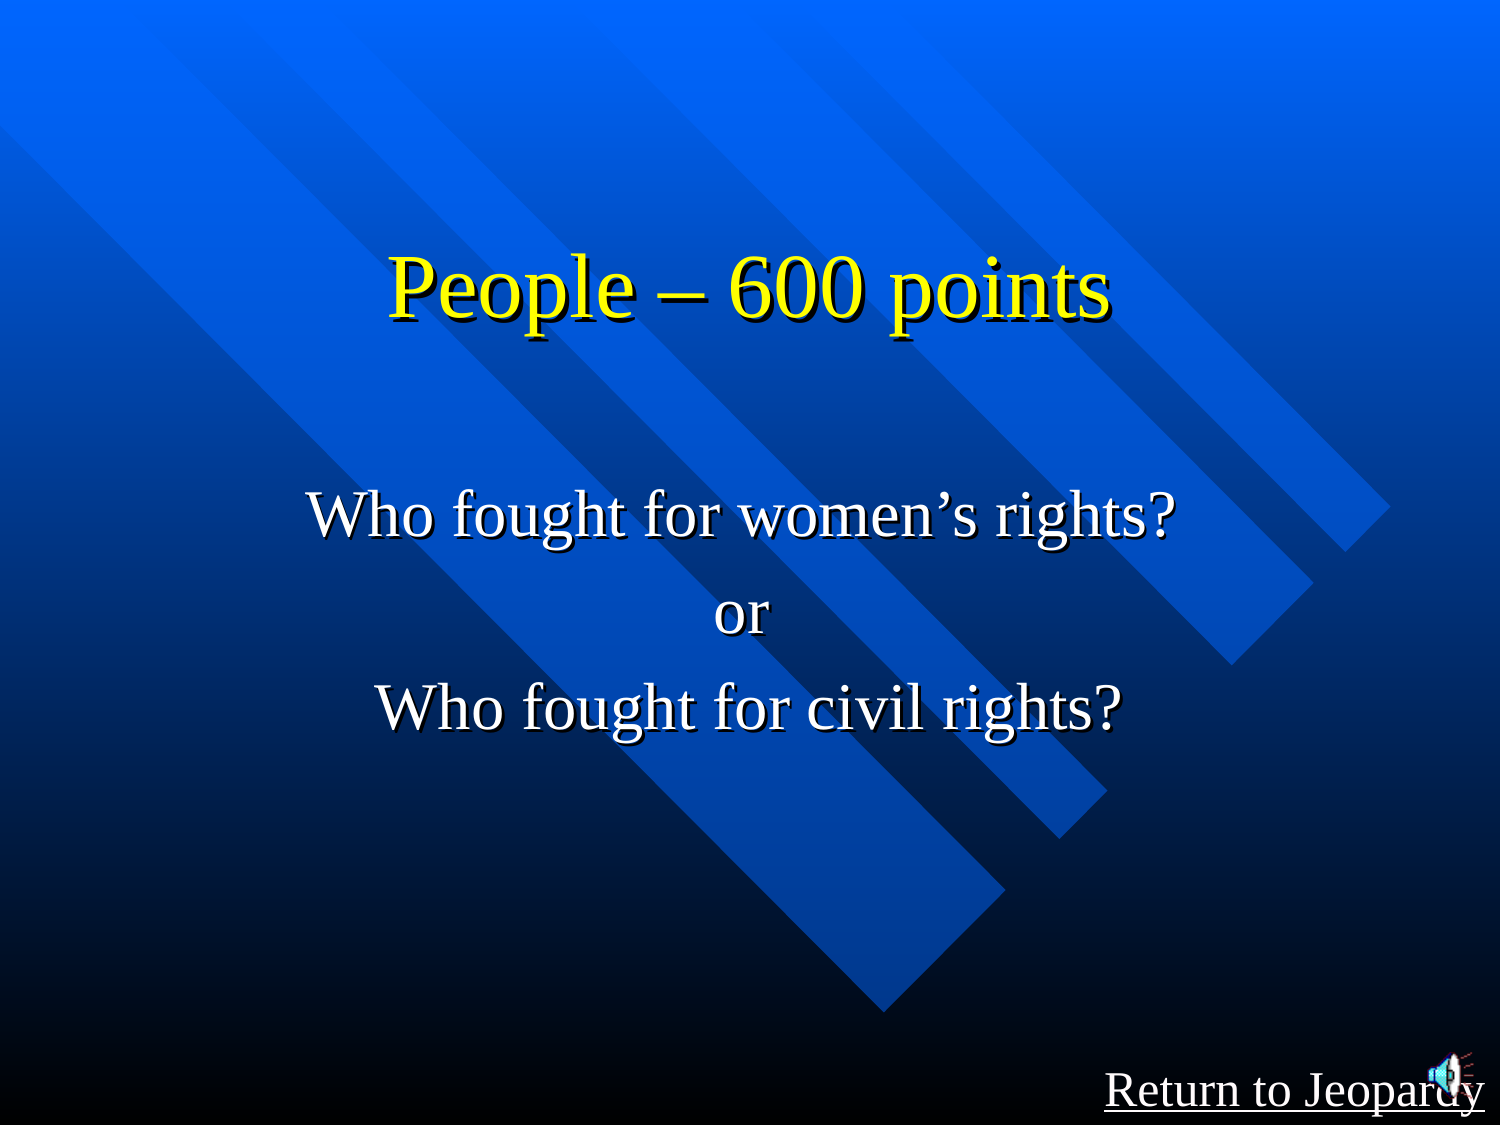

# People – 600 points
Who fought for women’s rights?
or
Who fought for civil rights?
Return to Jeopardy